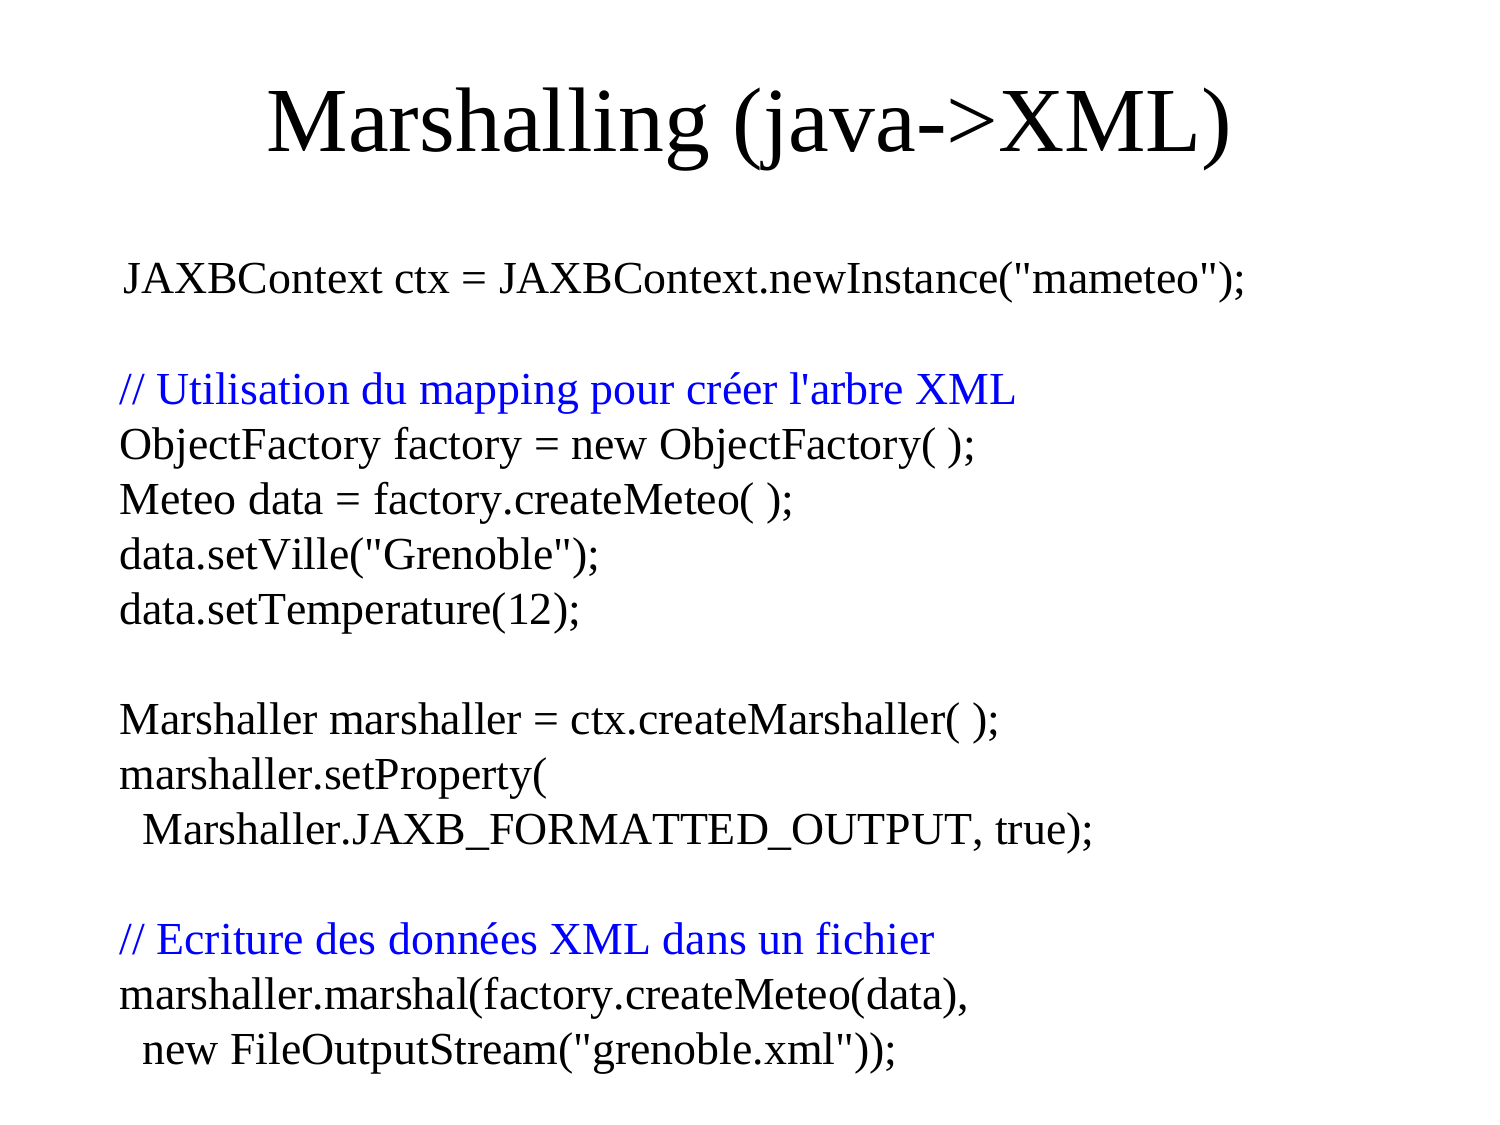

# Marshalling (java->XML)
 JAXBContext ctx = JAXBContext.newInstance("mameteo");
 // Utilisation du mapping pour créer l'arbre XML
 ObjectFactory factory = new ObjectFactory( );
 Meteo data = factory.createMeteo( );
 data.setVille("Grenoble");
 data.setTemperature(12);
 Marshaller marshaller = ctx.createMarshaller( );
 marshaller.setProperty(
 Marshaller.JAXB_FORMATTED_OUTPUT, true);
 // Ecriture des données XML dans un fichier
 marshaller.marshal(factory.createMeteo(data),
 new FileOutputStream("grenoble.xml"));